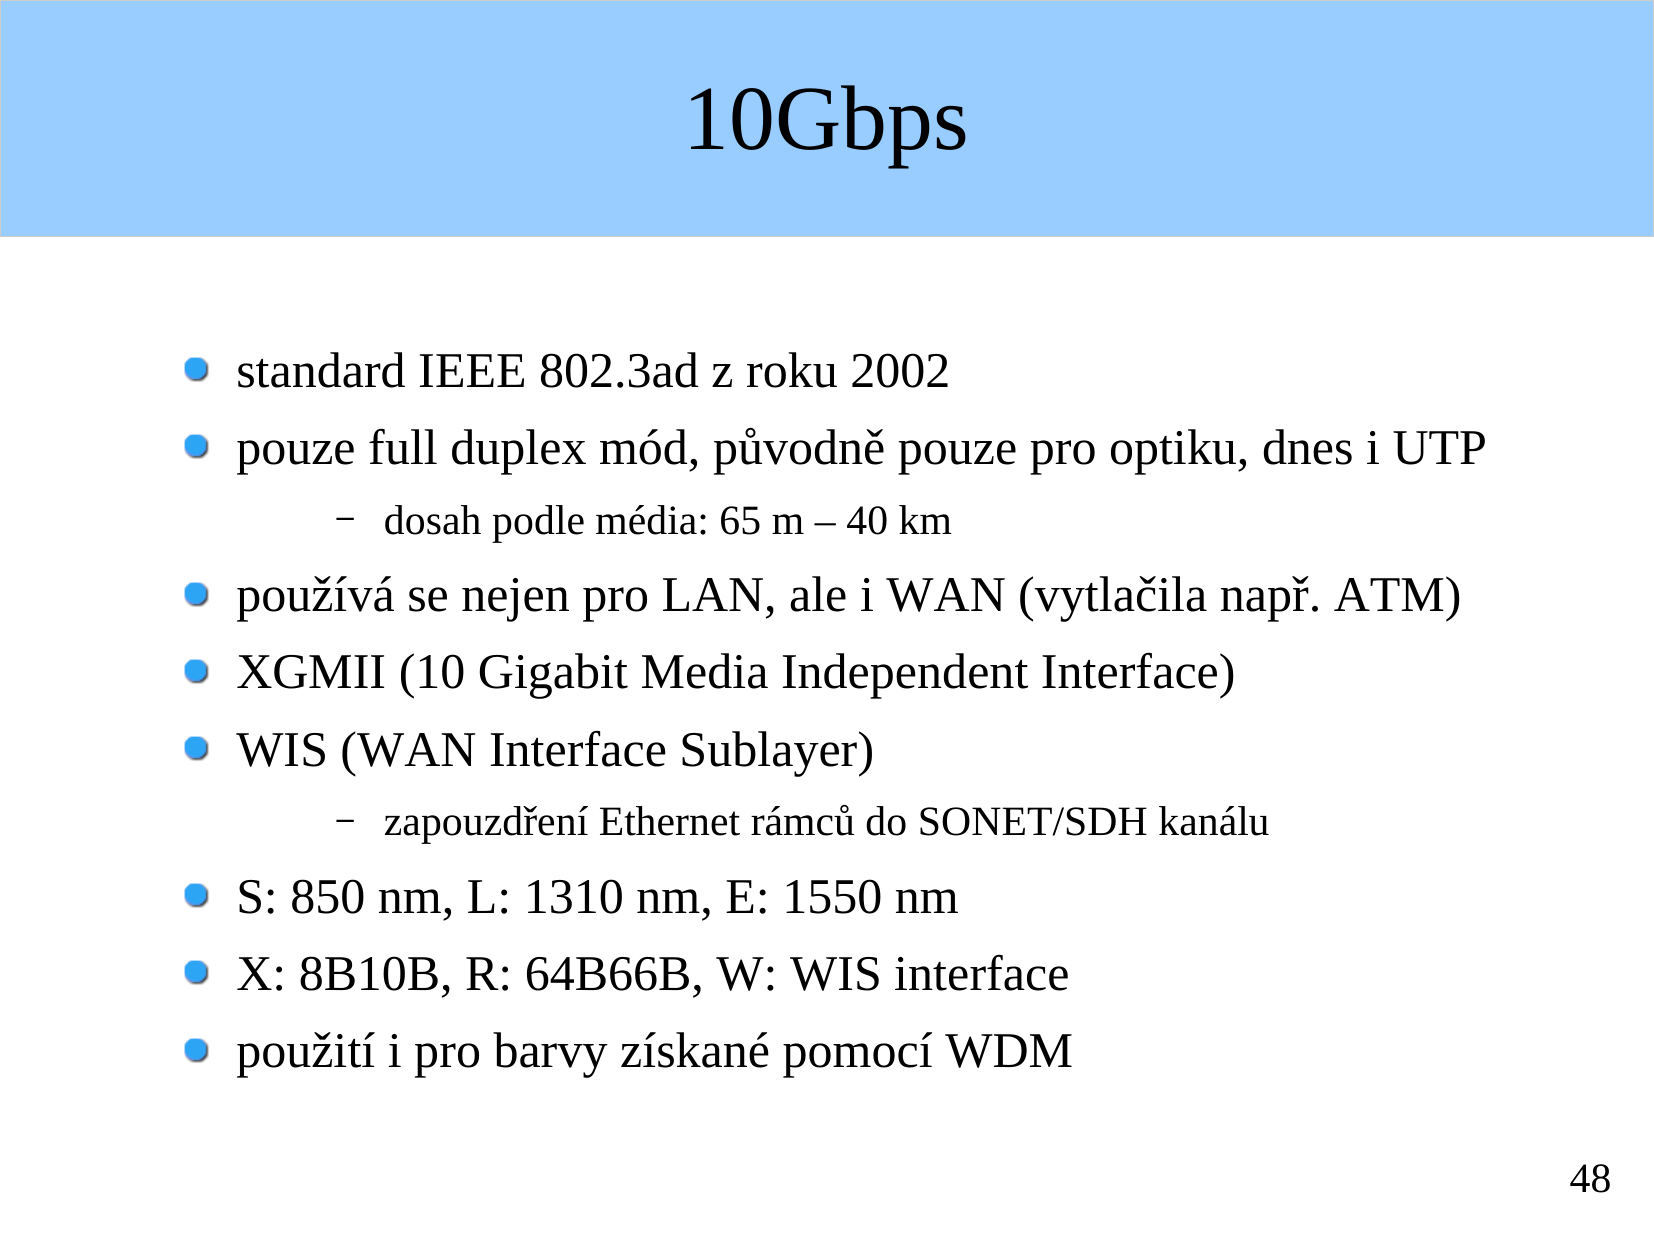

# 10Gbps
standard IEEE 802.3ad z roku 2002
pouze full duplex mód, původně pouze pro optiku, dnes i UTP
dosah podle média: 65 m – 40 km
používá se nejen pro LAN, ale i WAN (vytlačila např. ATM)
XGMII (10 Gigabit Media Independent Interface)
WIS (WAN Interface Sublayer)
zapouzdření Ethernet rámců do SONET/SDH kanálu
S: 850 nm, L: 1310 nm, E: 1550 nm
X: 8B10B, R: 64B66B, W: WIS interface
použití i pro barvy získané pomocí WDM